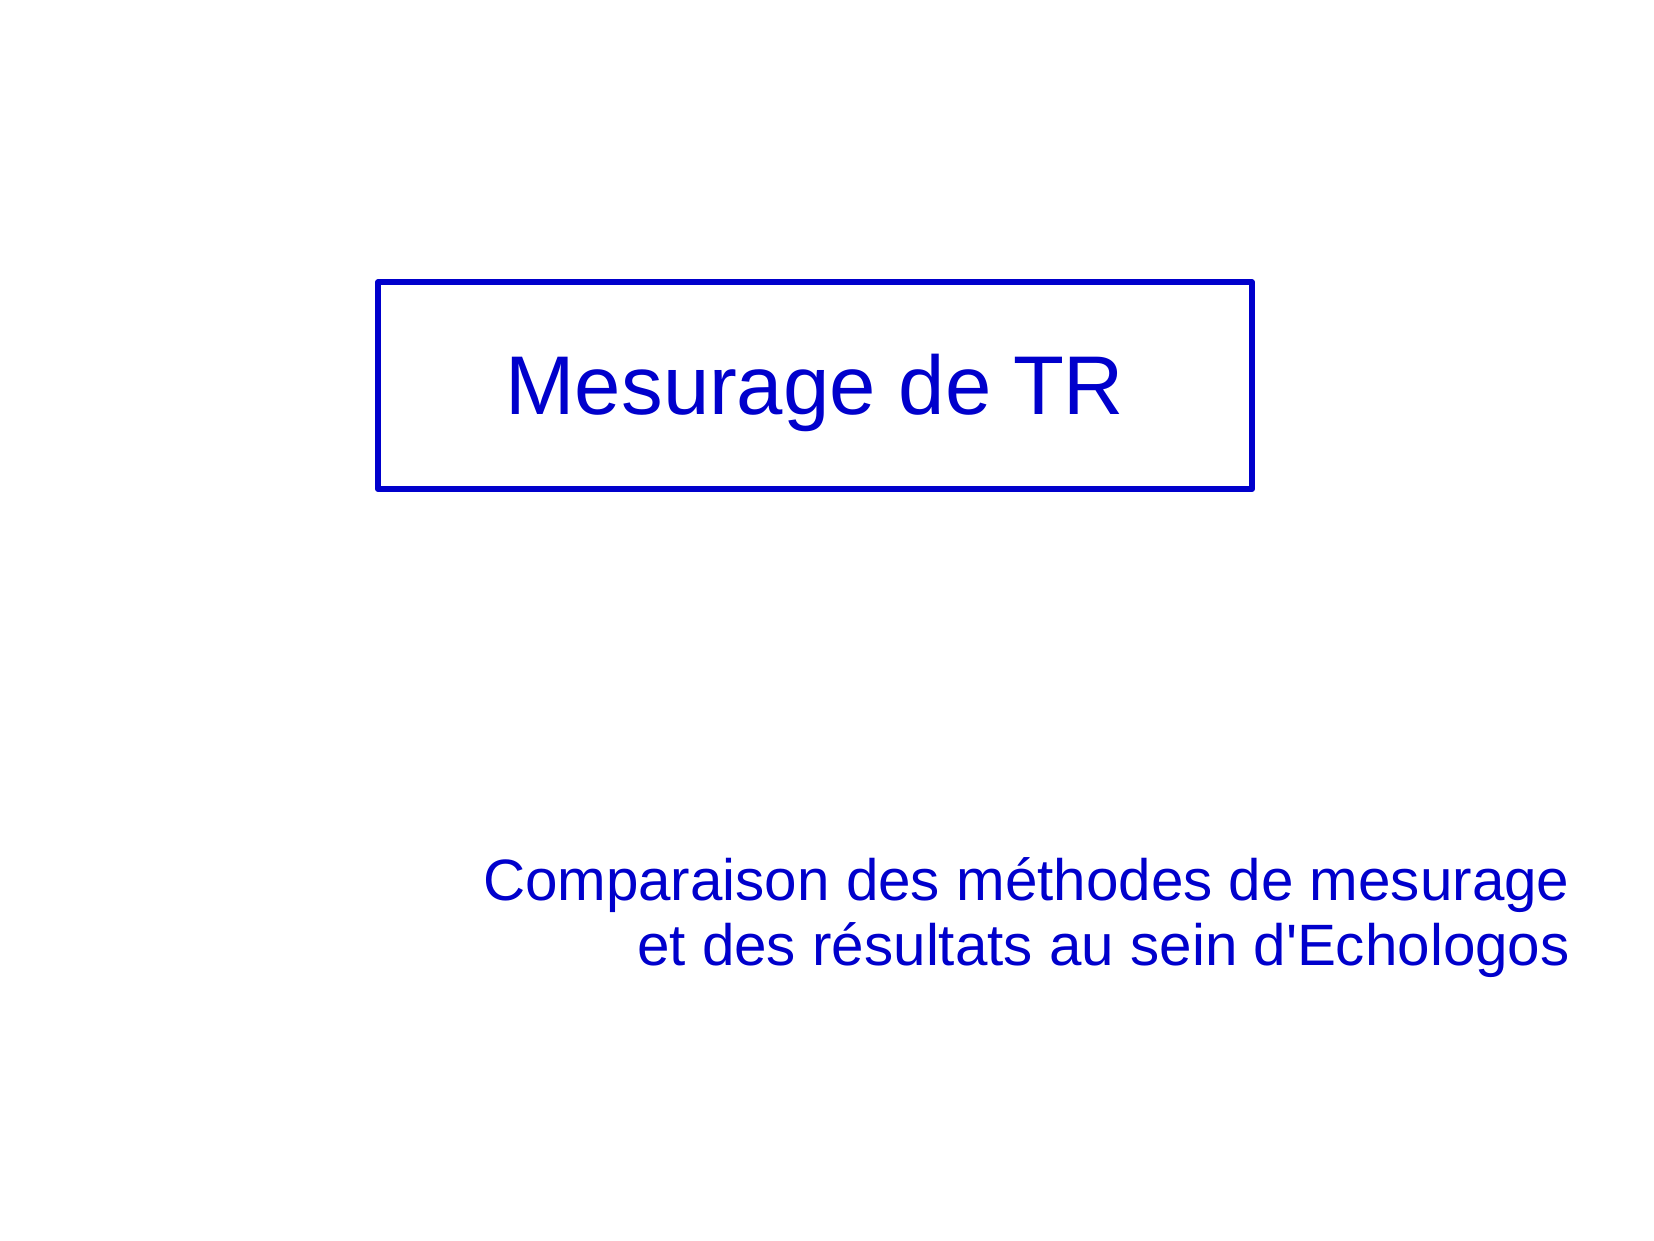

Mesurage de TR
# Comparaison des méthodes de mesurage et des résultats au sein d'Echologos